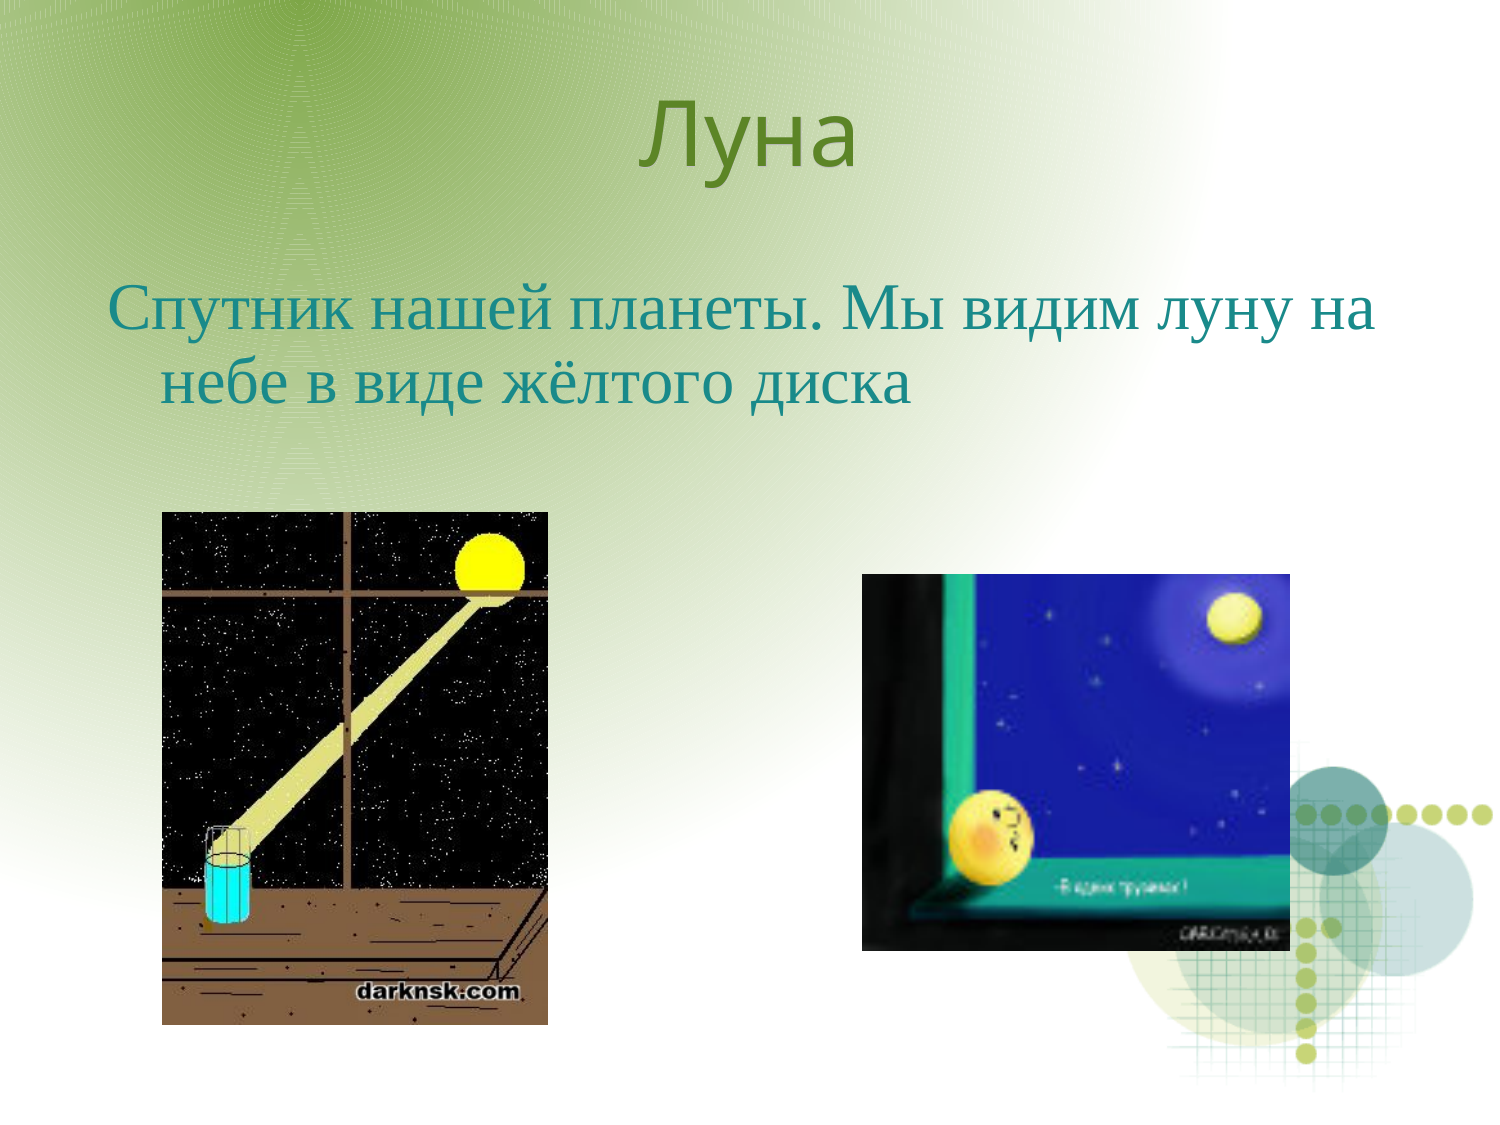

# Луна
Спутник нашей планеты. Мы видим луну на небе в виде жёлтого диска